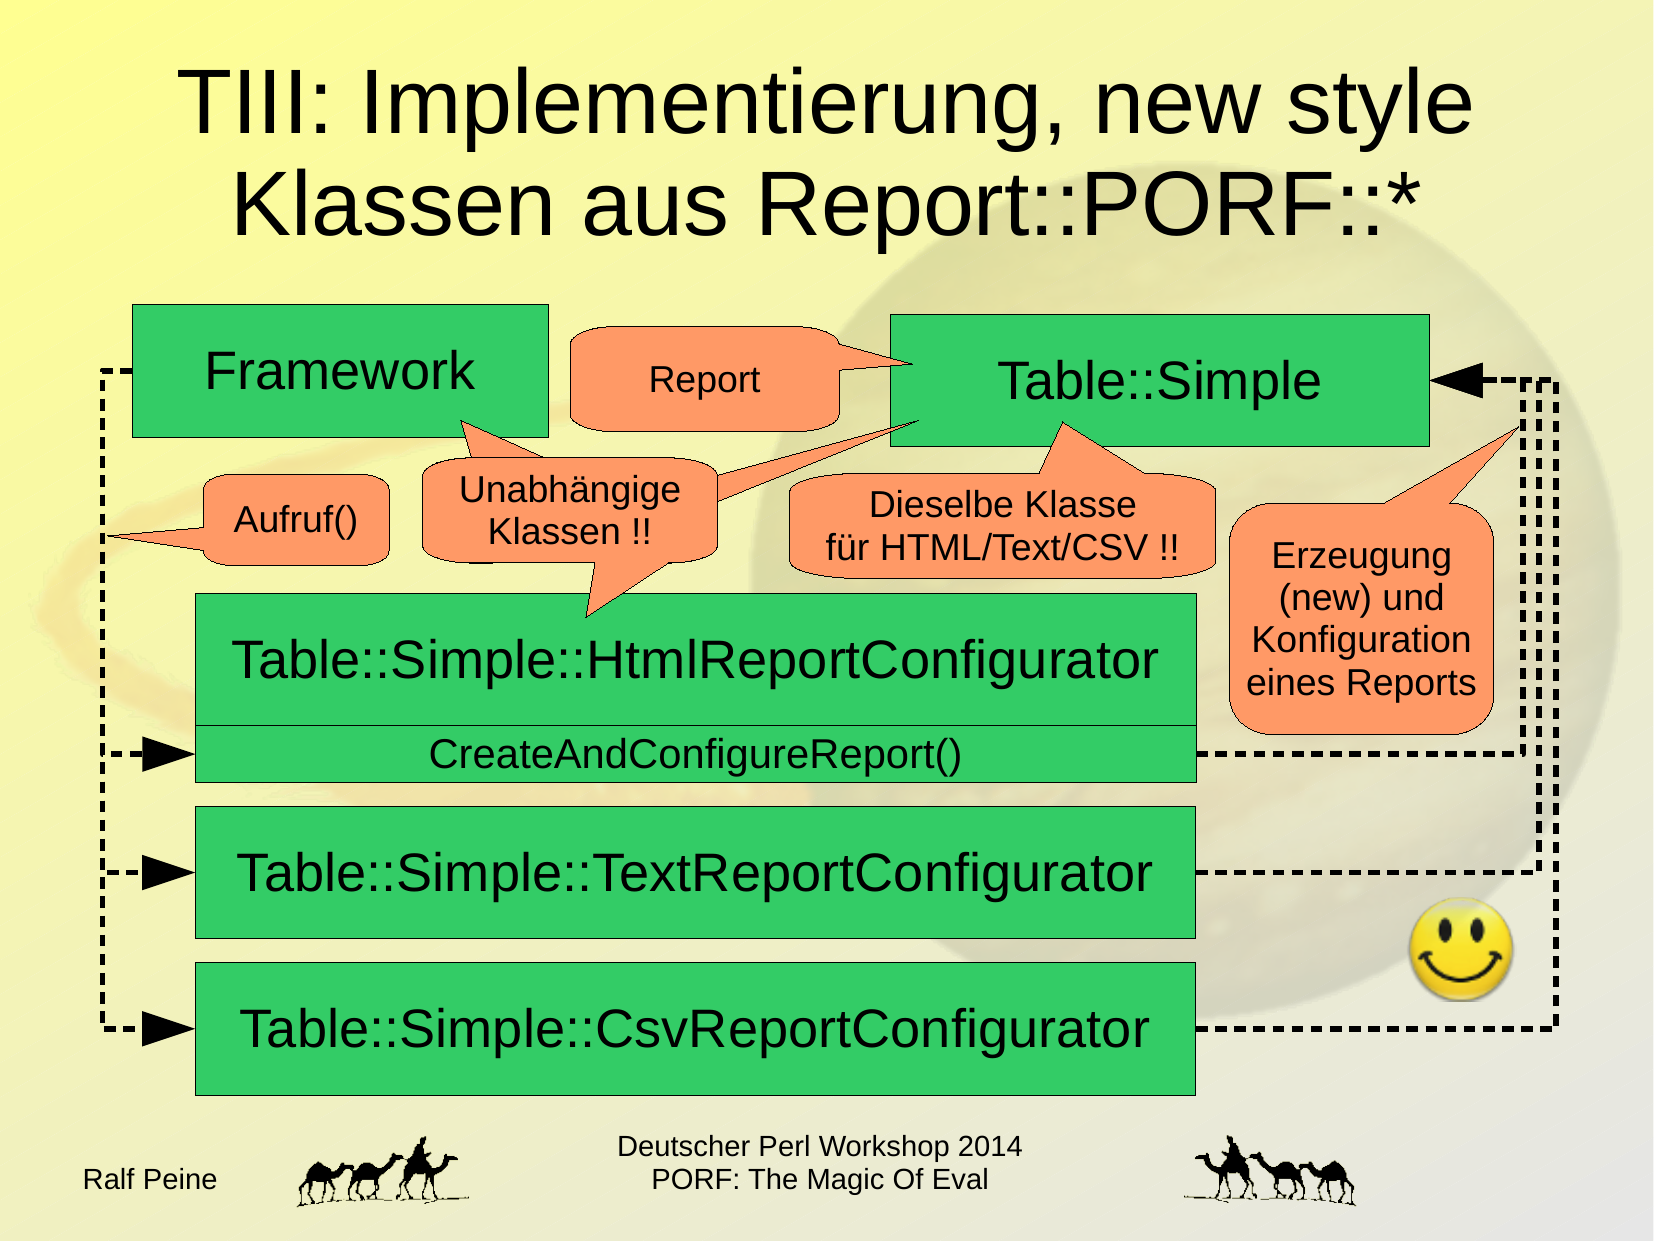

# TIII: Implementierung, new style Klassen aus Report::PORF::*
Framework
Table::Simple
Report
Unabhängige
Klassen !!
Unabhängige
Klassen !!
Unabhängige
Klassen !!
Dieselbe Klasse
für HTML/Text/CSV !!
Aufruf()
Erzeugung
(new) und
Konfiguration
eines Reports
Table::Simple::HtmlReportConfigurator
CreateAndConfigureReport()
Table::Simple::TextReportConfigurator
Table::Simple::CsvReportConfigurator